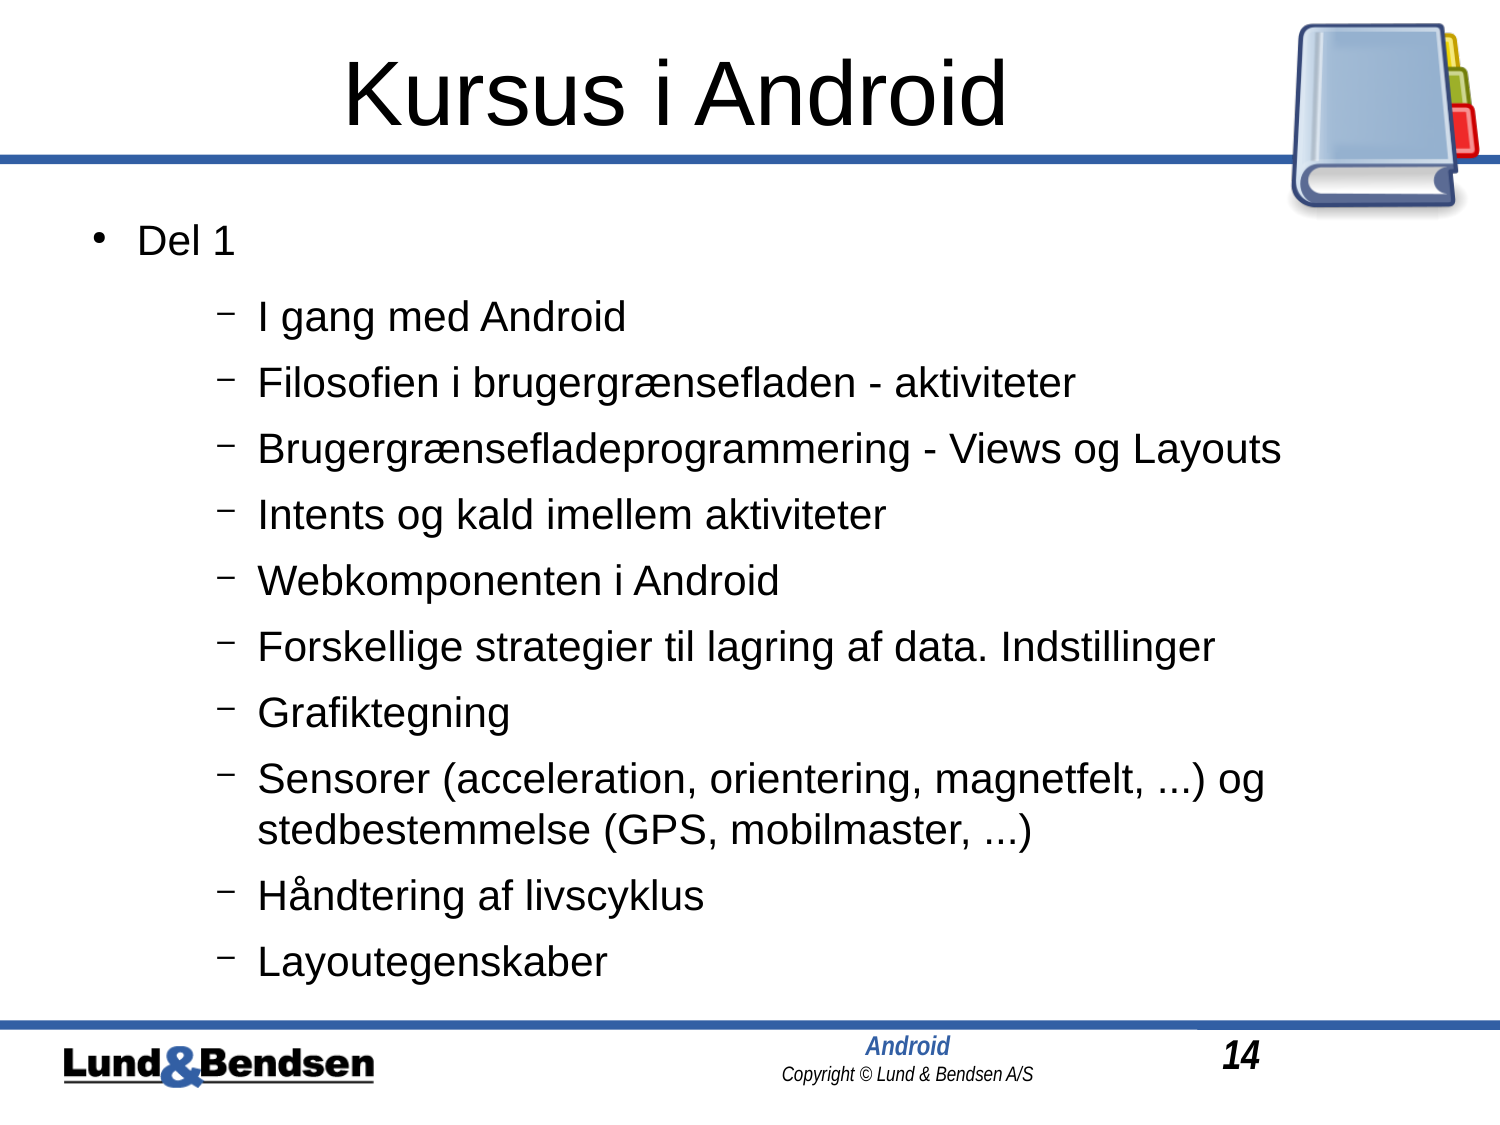

# Kursus i Android
Del 1
I gang med Android
Filosofien i brugergrænsefladen - aktiviteter
Brugergrænsefladeprogrammering - Views og Layouts
Intents og kald imellem aktiviteter
Webkomponenten i Android
Forskellige strategier til lagring af data. Indstillinger
Grafiktegning
Sensorer (acceleration, orientering, magnetfelt, ...) og stedbestemmelse (GPS, mobilmaster, ...)
Håndtering af livscyklus
Layoutegenskaber